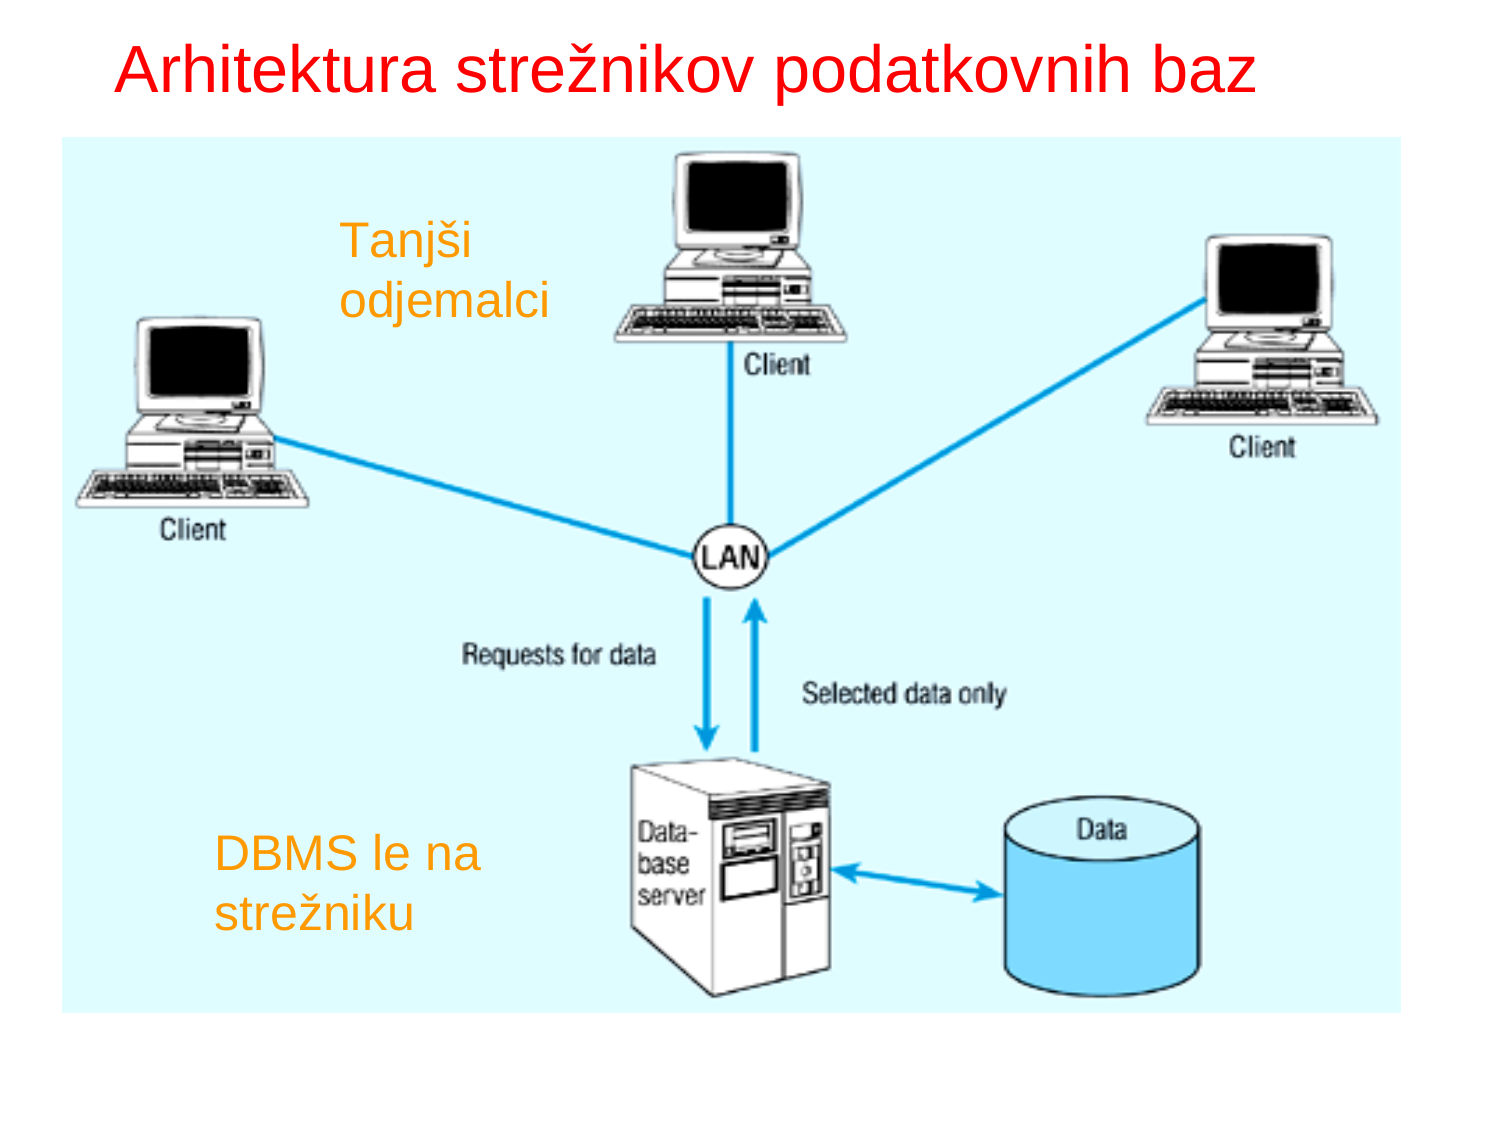

Arhitektura strežnikov podatkovnih baz
Tanjši
odjemalci
DBMS le na strežniku